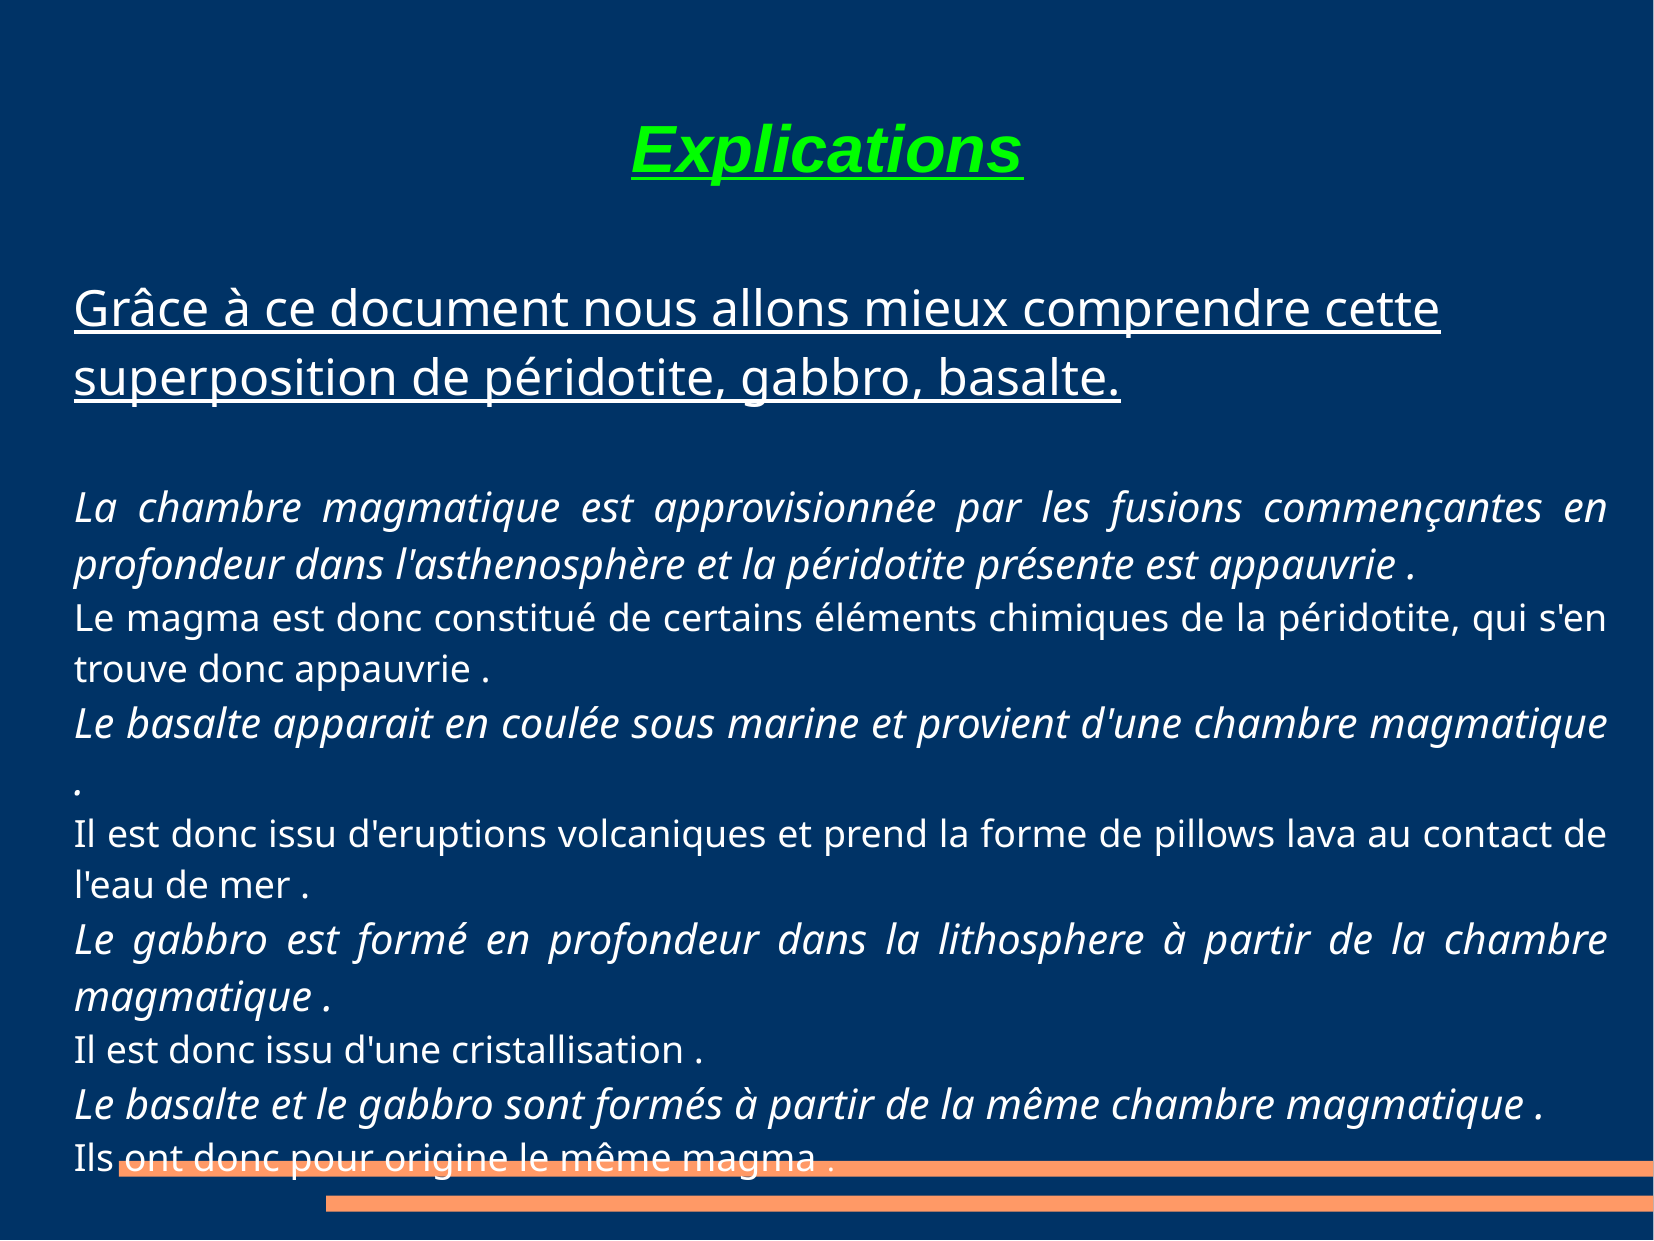

# Explications
Grâce à ce document nous allons mieux comprendre cette superposition de péridotite, gabbro, basalte.
La chambre magmatique est approvisionnée par les fusions commençantes en profondeur dans l'asthenosphère et la péridotite présente est appauvrie .
Le magma est donc constitué de certains éléments chimiques de la péridotite, qui s'en trouve donc appauvrie .
Le basalte apparait en coulée sous marine et provient d'une chambre magmatique .
Il est donc issu d'eruptions volcaniques et prend la forme de pillows lava au contact de l'eau de mer .
Le gabbro est formé en profondeur dans la lithosphere à partir de la chambre magmatique .
Il est donc issu d'une cristallisation .
Le basalte et le gabbro sont formés à partir de la même chambre magmatique .
Ils ont donc pour origine le même magma .